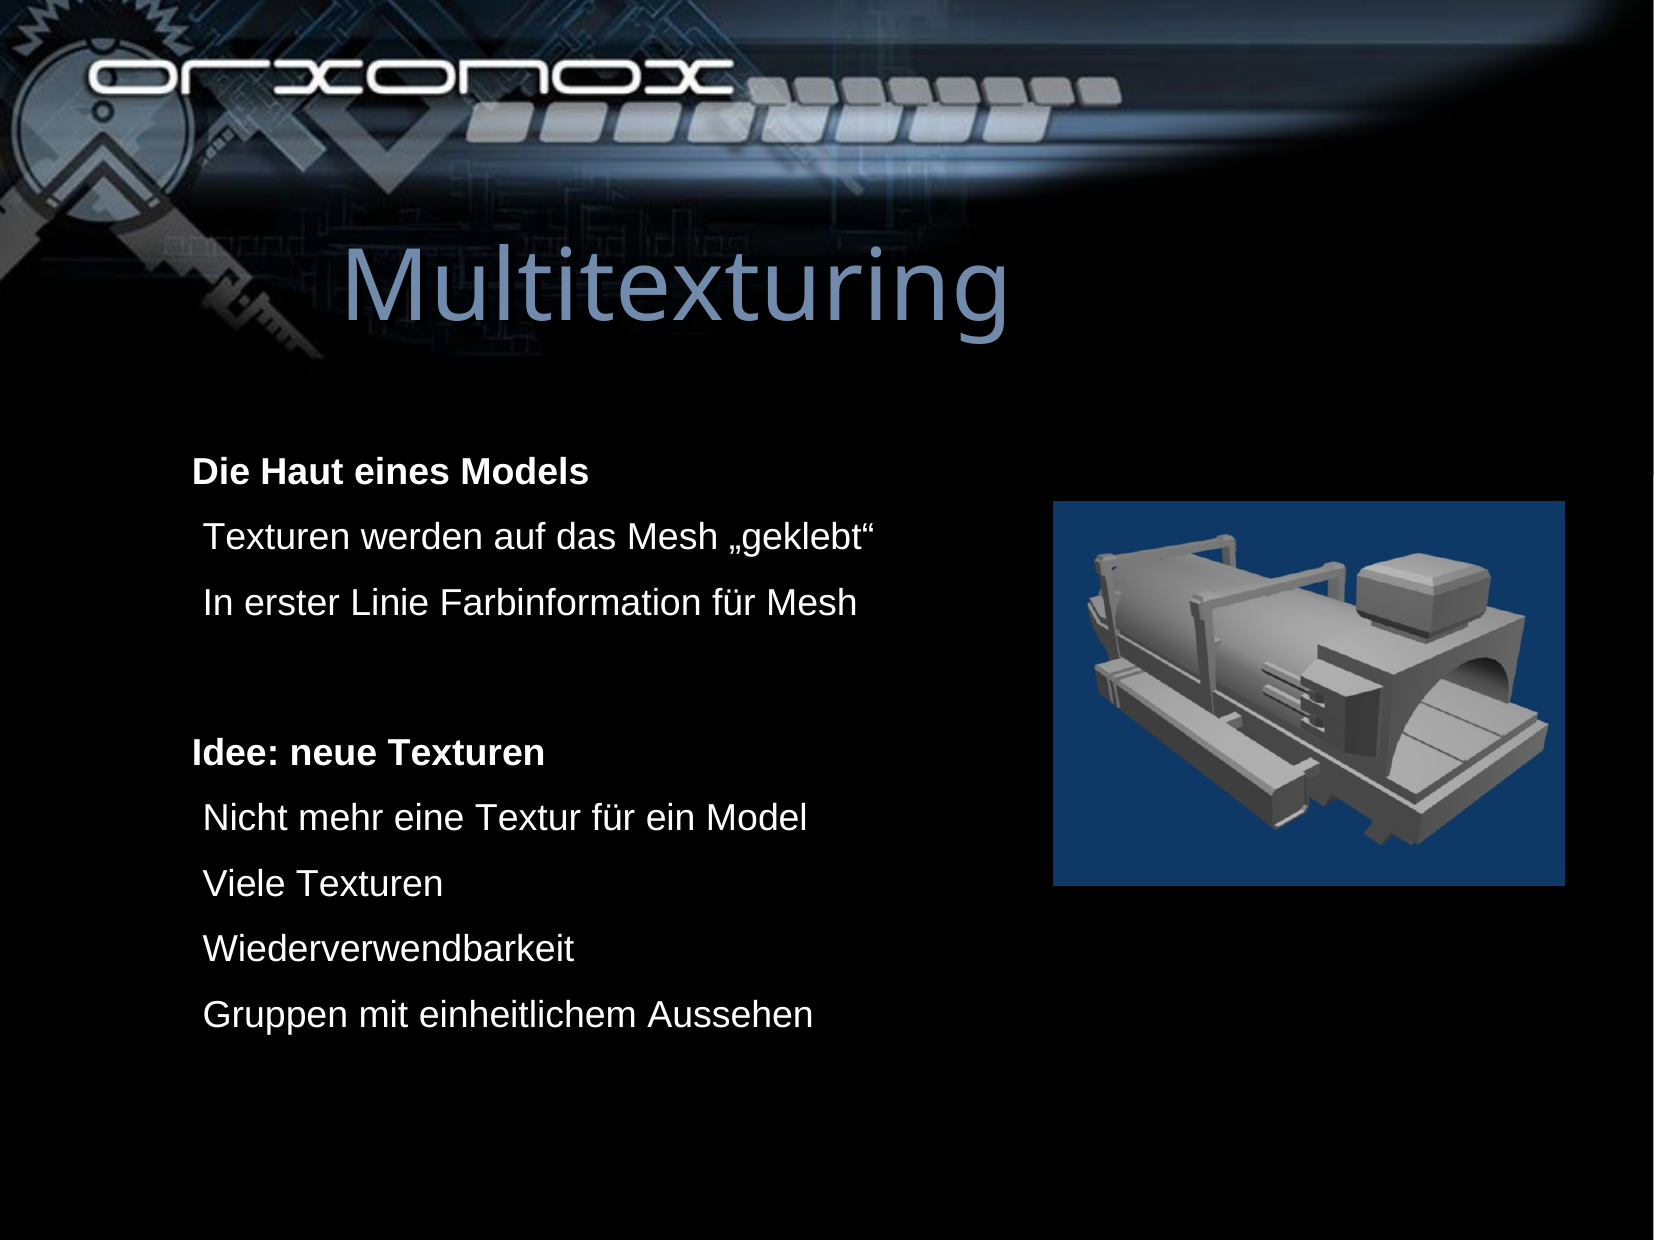

Multitexturing
Die Haut eines Models
 Texturen werden auf das Mesh „geklebt“
 In erster Linie Farbinformation für Mesh
Idee: neue Texturen
 Nicht mehr eine Textur für ein Model
 Viele Texturen
 Wiederverwendbarkeit
 Gruppen mit einheitlichem Aussehen